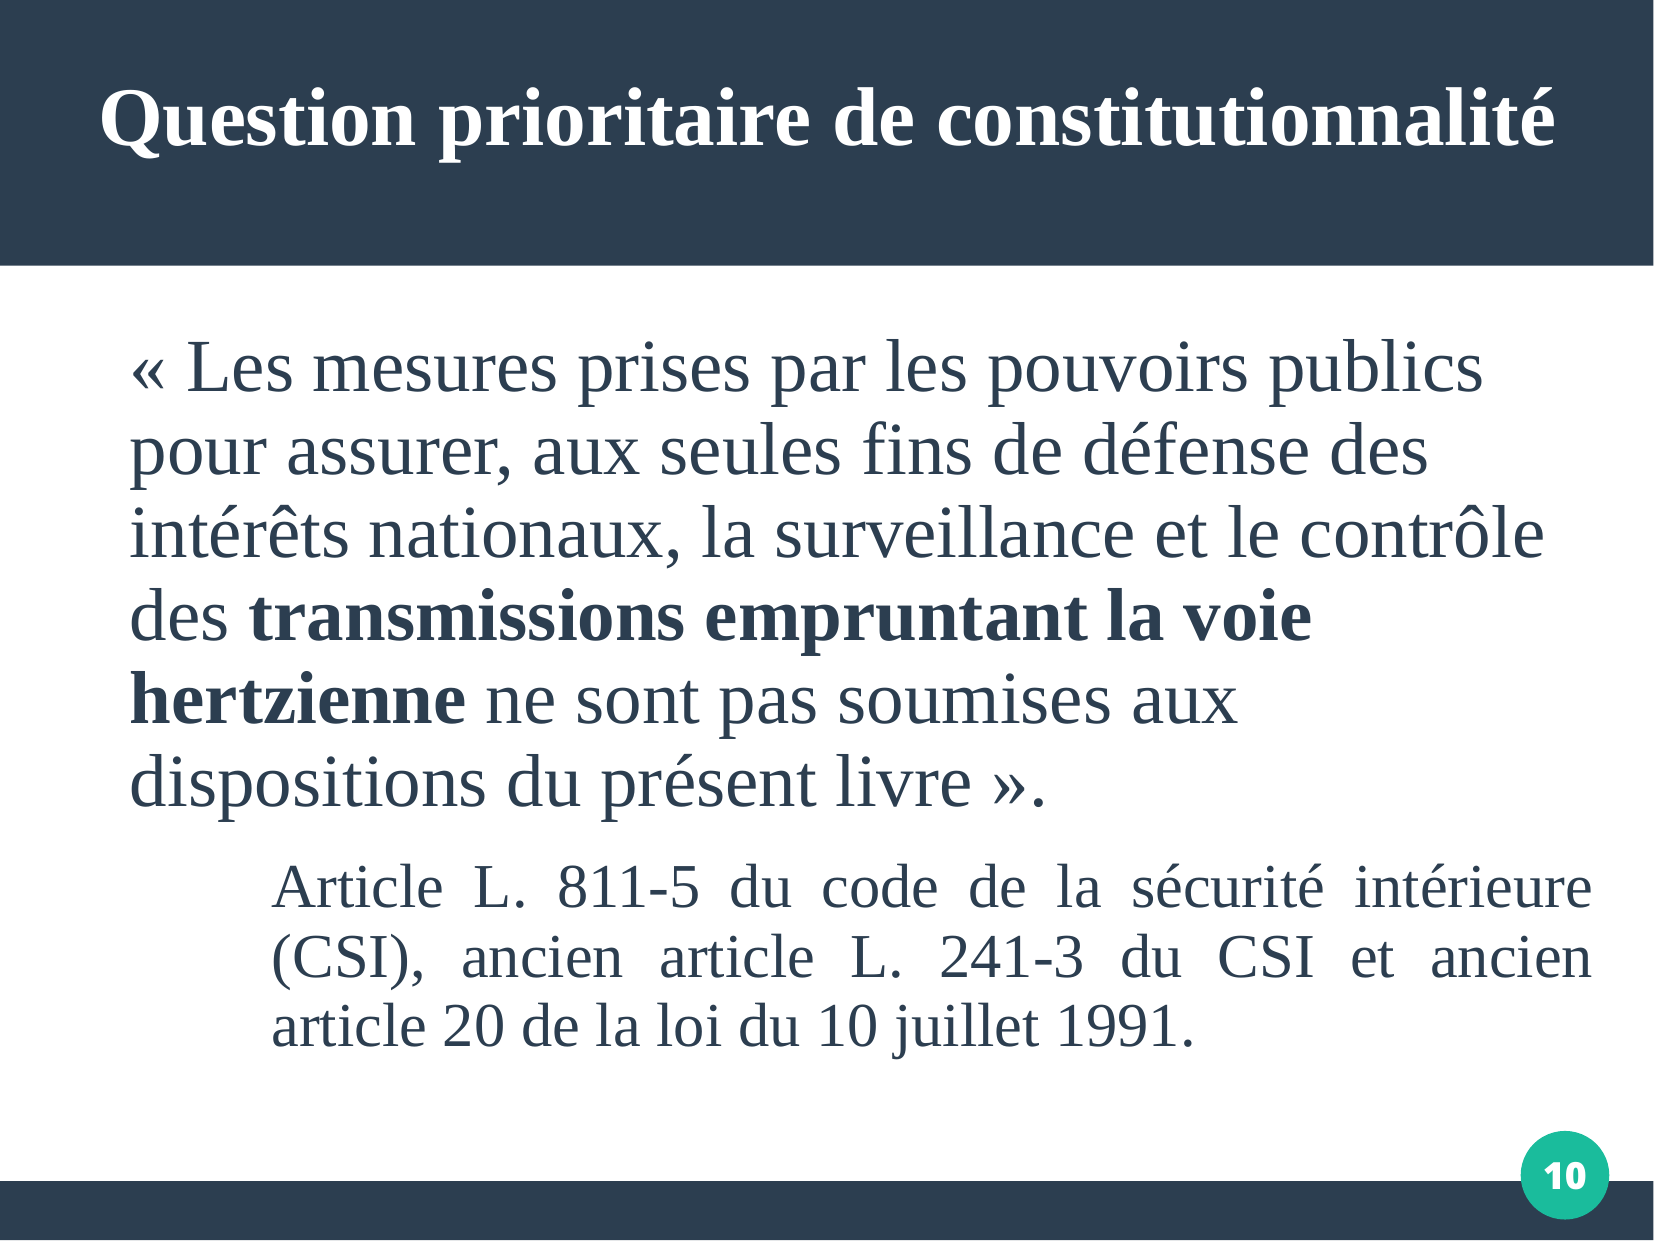

# Question prioritaire de constitutionnalité
« Les mesures prises par les pouvoirs publics pour assurer, aux seules fins de défense des intérêts nationaux, la surveillance et le contrôle des transmissions empruntant la voie hertzienne ne sont pas soumises aux dispositions du présent livre ».
Article L. 811-5 du code de la sécurité intérieure (CSI), ancien article L. 241-3 du CSI et ancien article 20 de la loi du 10 juillet 1991.
10